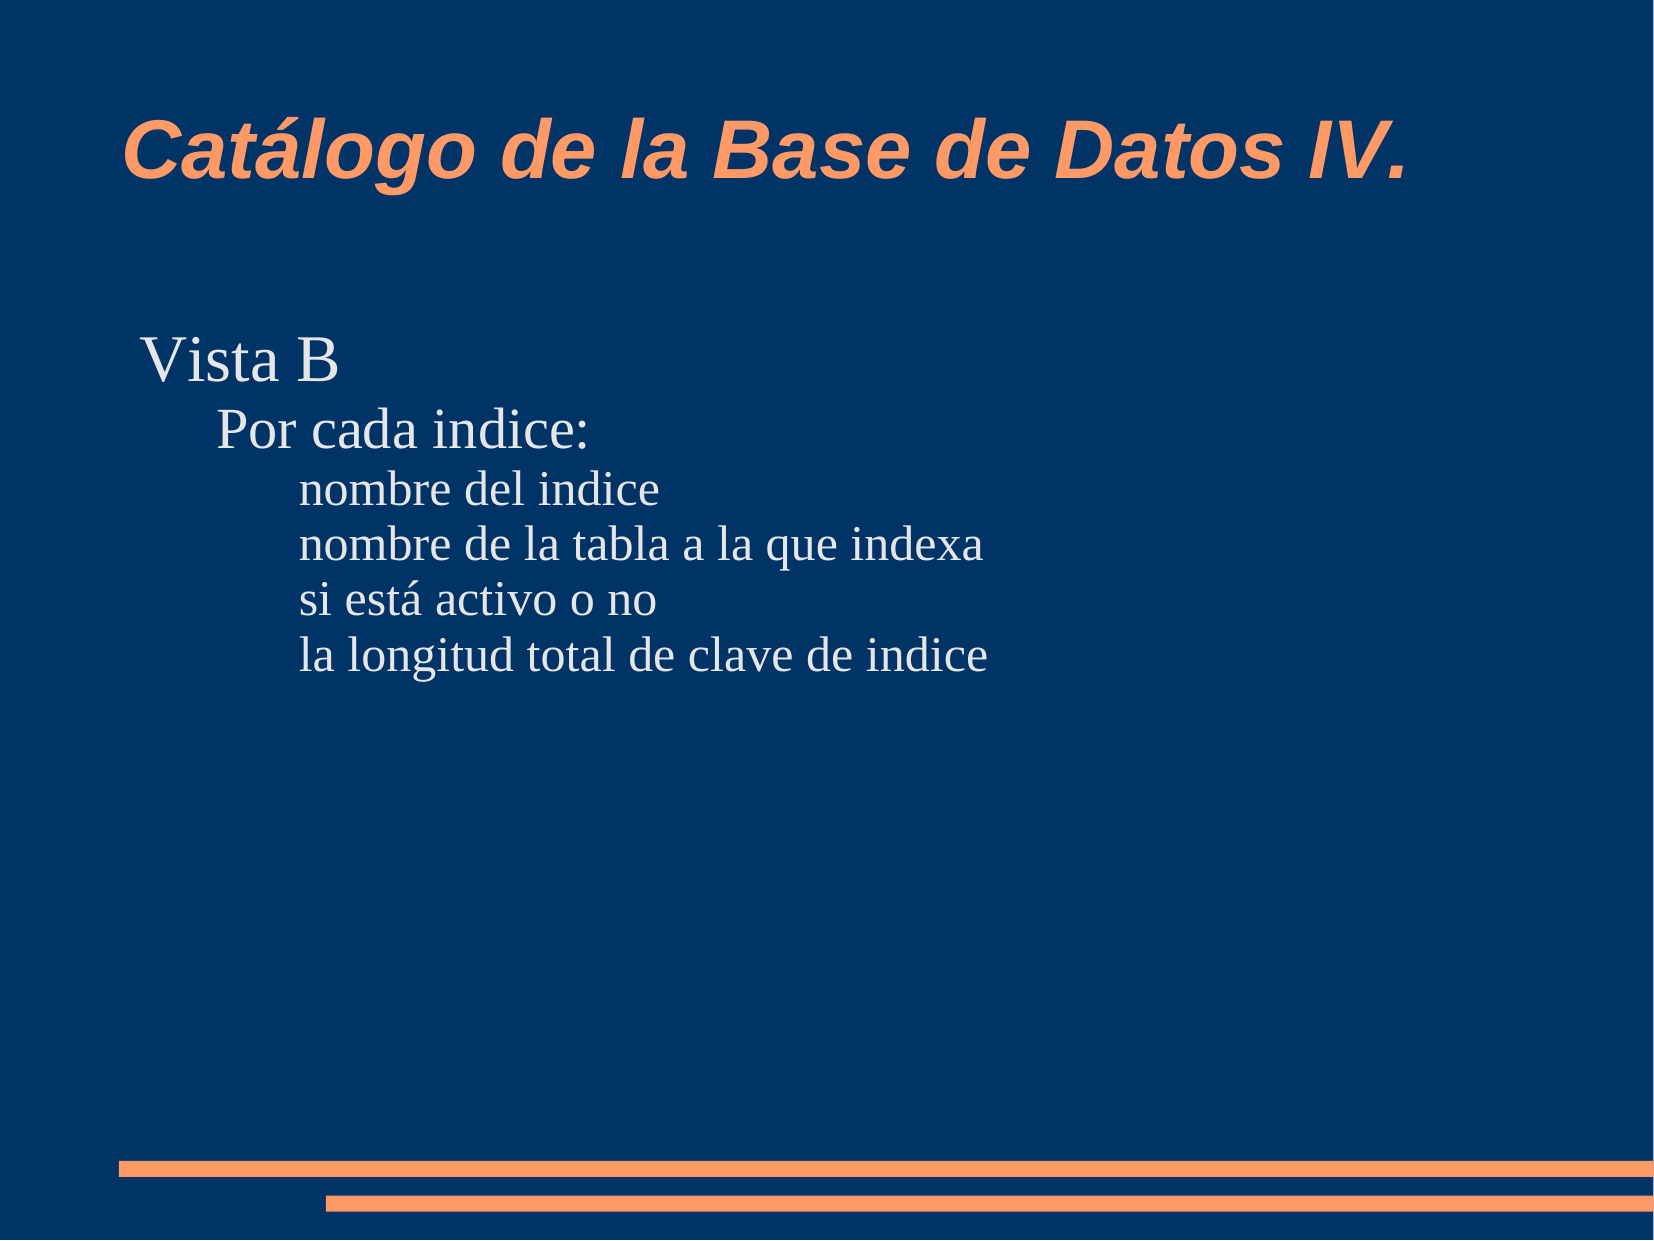

# Catálogo de la Base de Datos IV.
Vista B
Por cada indice:
nombre del indice
nombre de la tabla a la que indexa
si está activo o no
la longitud total de clave de indice